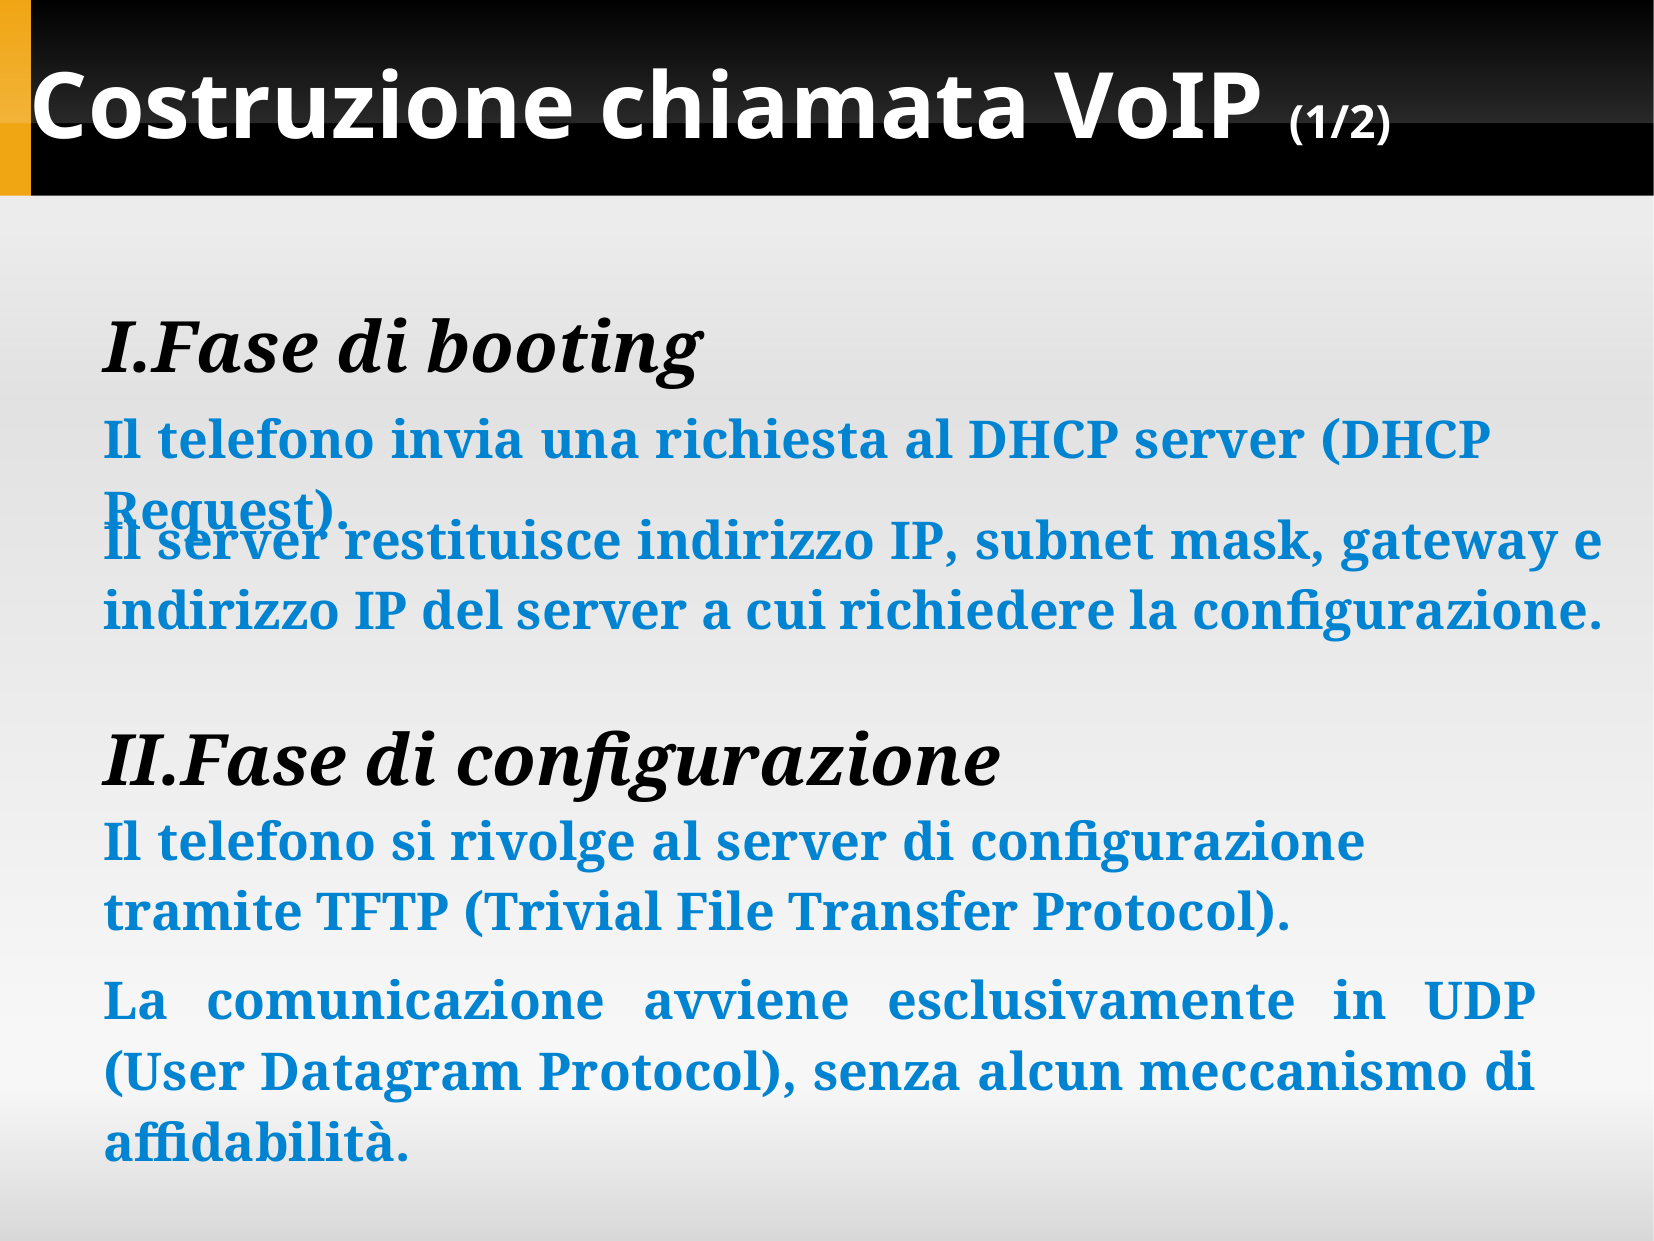

# Costruzione chiamata VoIP (1/2)
Fase di booting
Il telefono invia una richiesta al DHCP server (DHCP Request).
Il server restituisce indirizzo IP, subnet mask, gateway e indirizzo IP del server a cui richiedere la configurazione.
Fase di configurazione
Il telefono si rivolge al server di configurazione tramite TFTP (Trivial File Transfer Protocol).
La comunicazione avviene esclusivamente in UDP (User Datagram Protocol), senza alcun meccanismo di affidabilità.